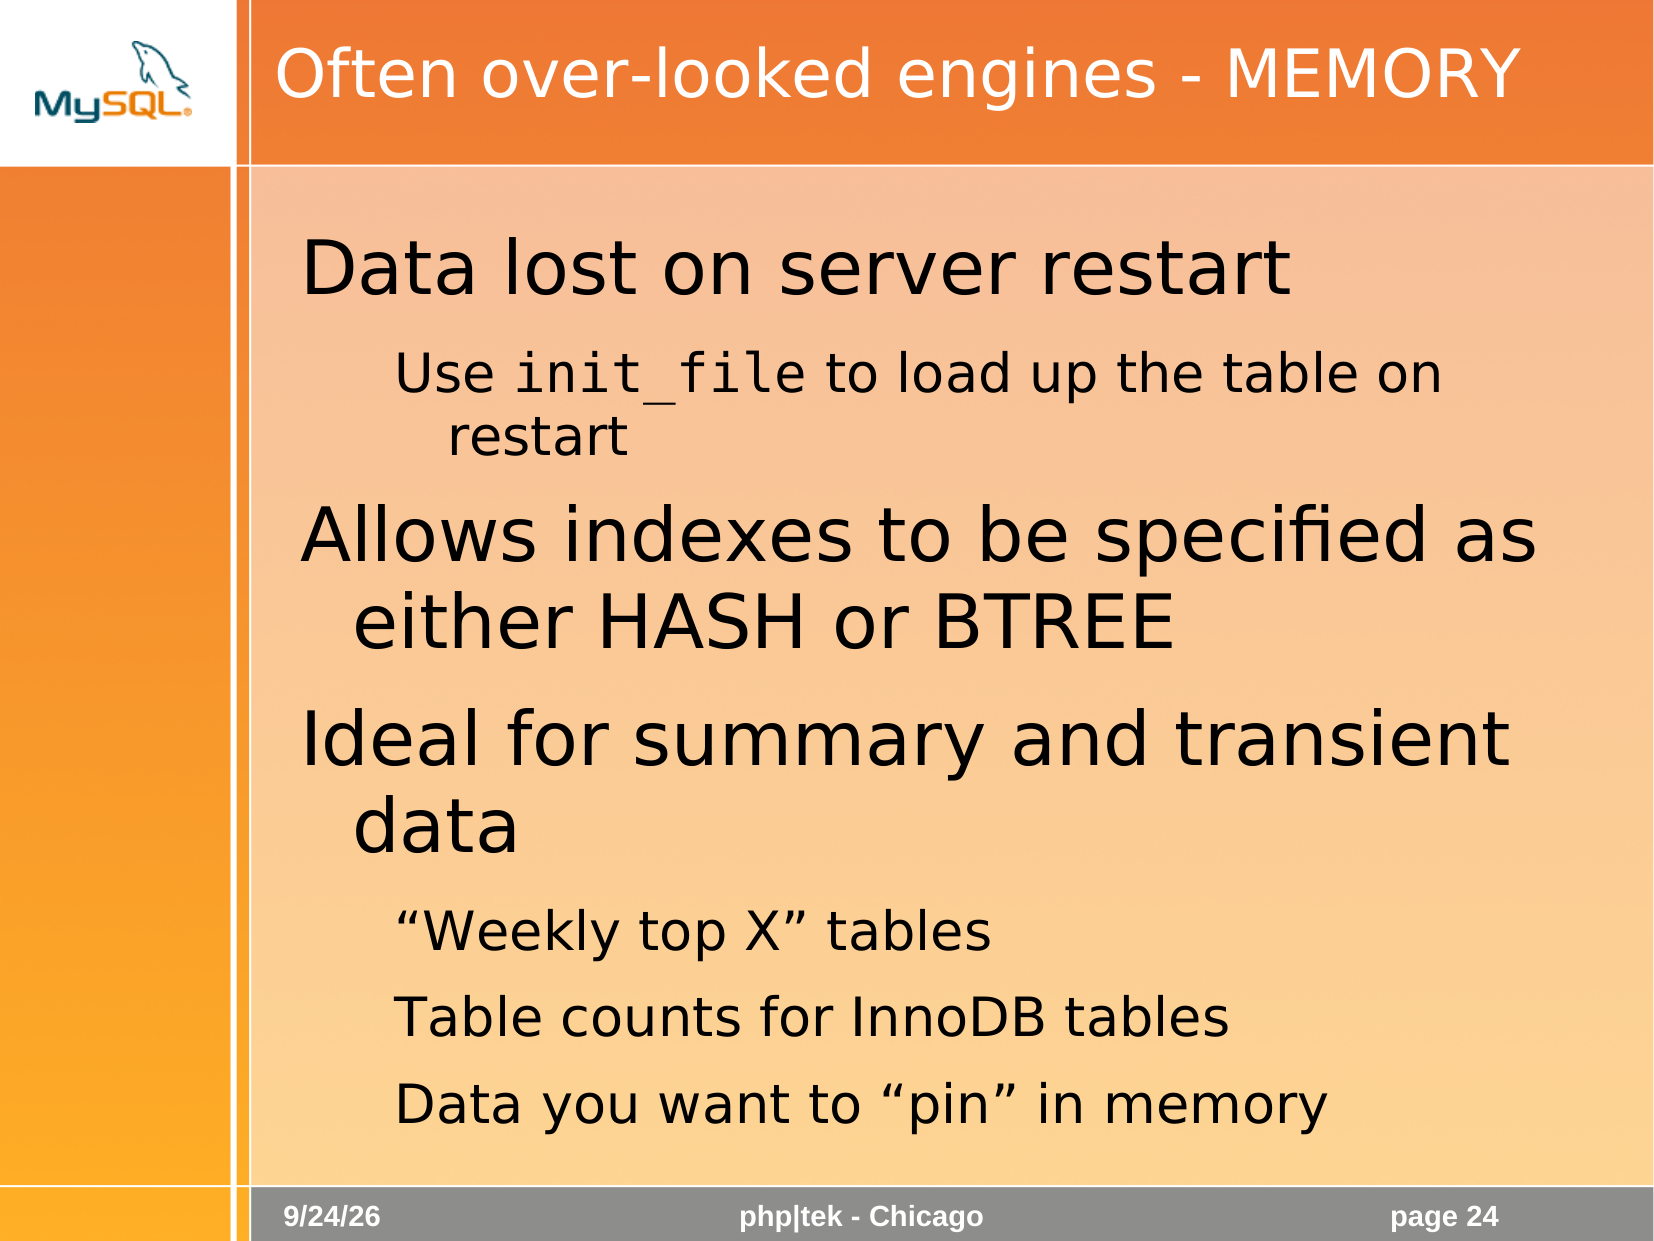

# Often over-looked engines - MEMORY
Data lost on server restart
Use init_file to load up the table on restart
Allows indexes to be specified as either HASH or BTREE
Ideal for summary and transient data
“Weekly top X” tables
Table counts for InnoDB tables
Data you want to “pin” in memory